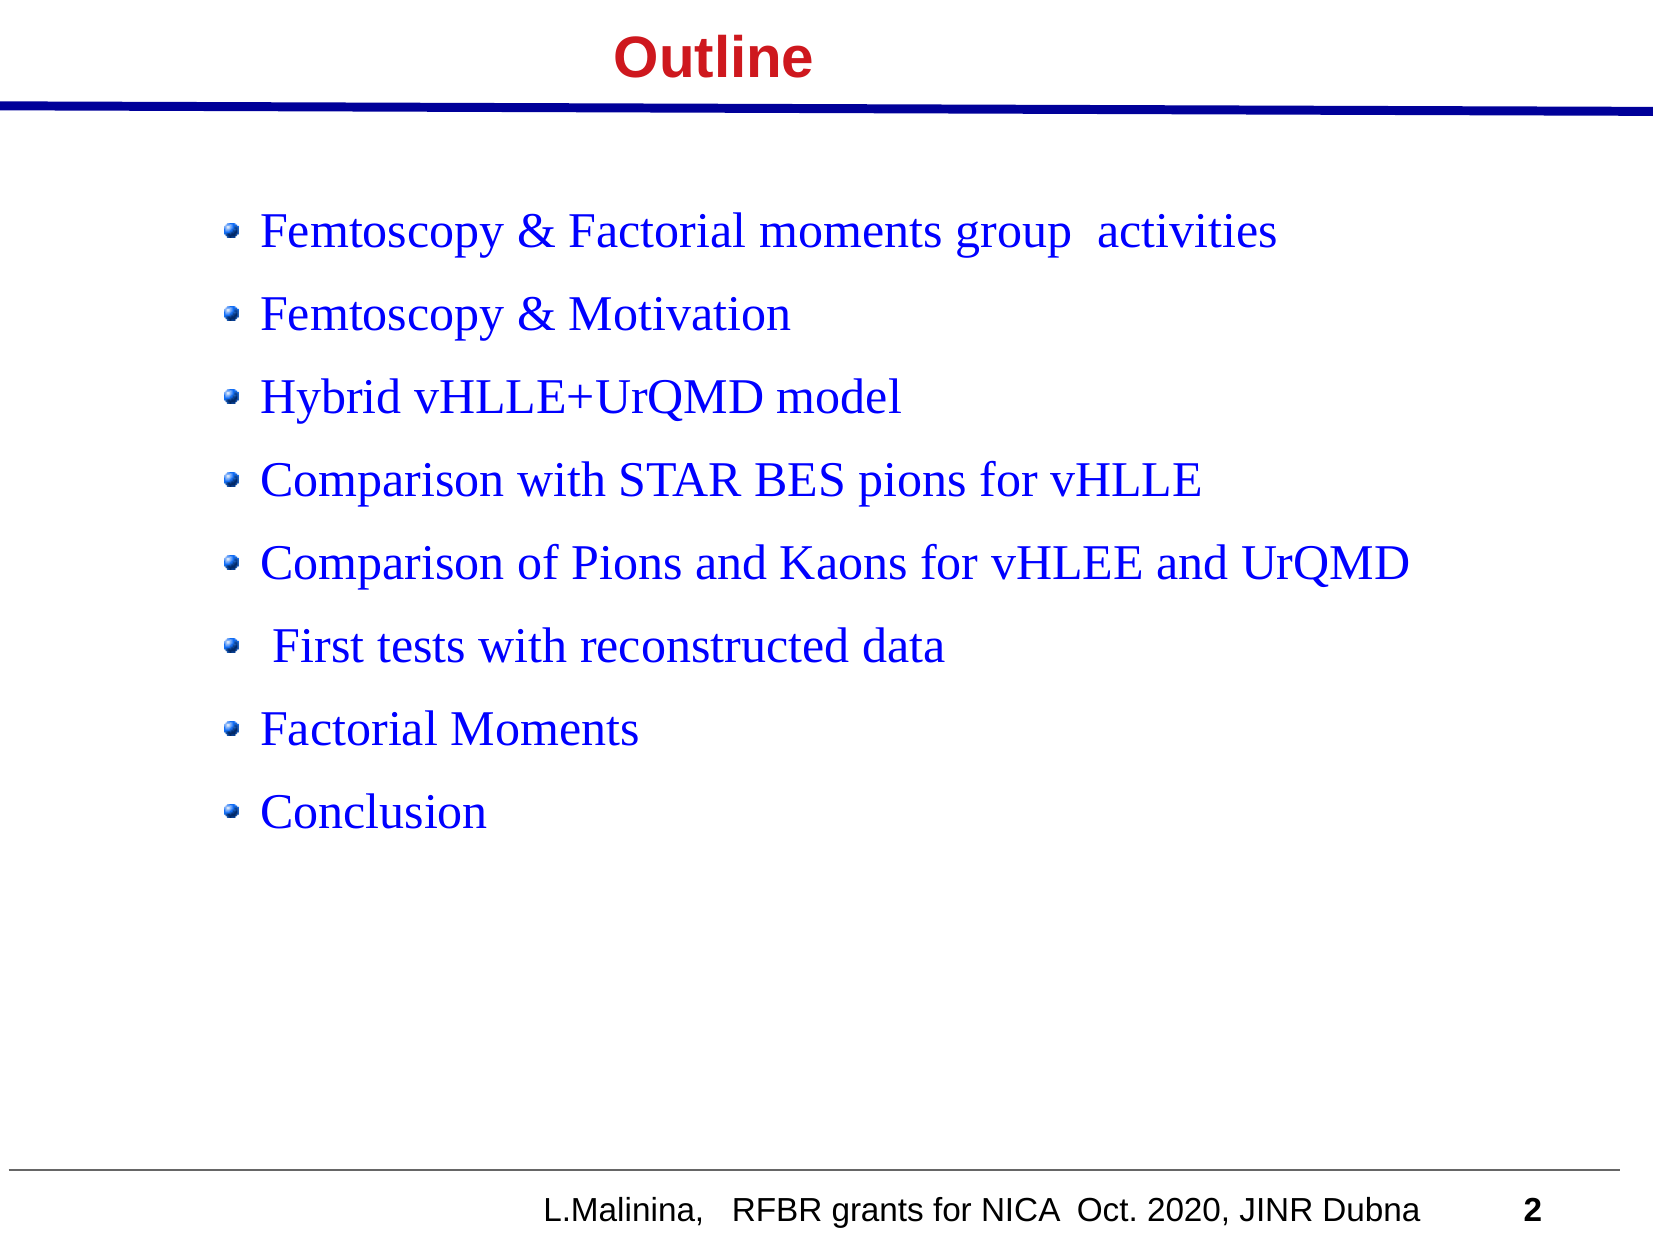

Outline
Femtoscopy & Factorial moments group activities
Femtoscopy & Motivation
Hybrid vHLLE+UrQMD model
Comparison with STAR BES pions for vHLLE
Comparison of Pions and Kaons for vHLEE and UrQMD
 First tests with reconstructed data
Factorial Moments
Conclusion
 L.Malinina, RFBR grants for NICA Oct. 2020, JINR Dubna